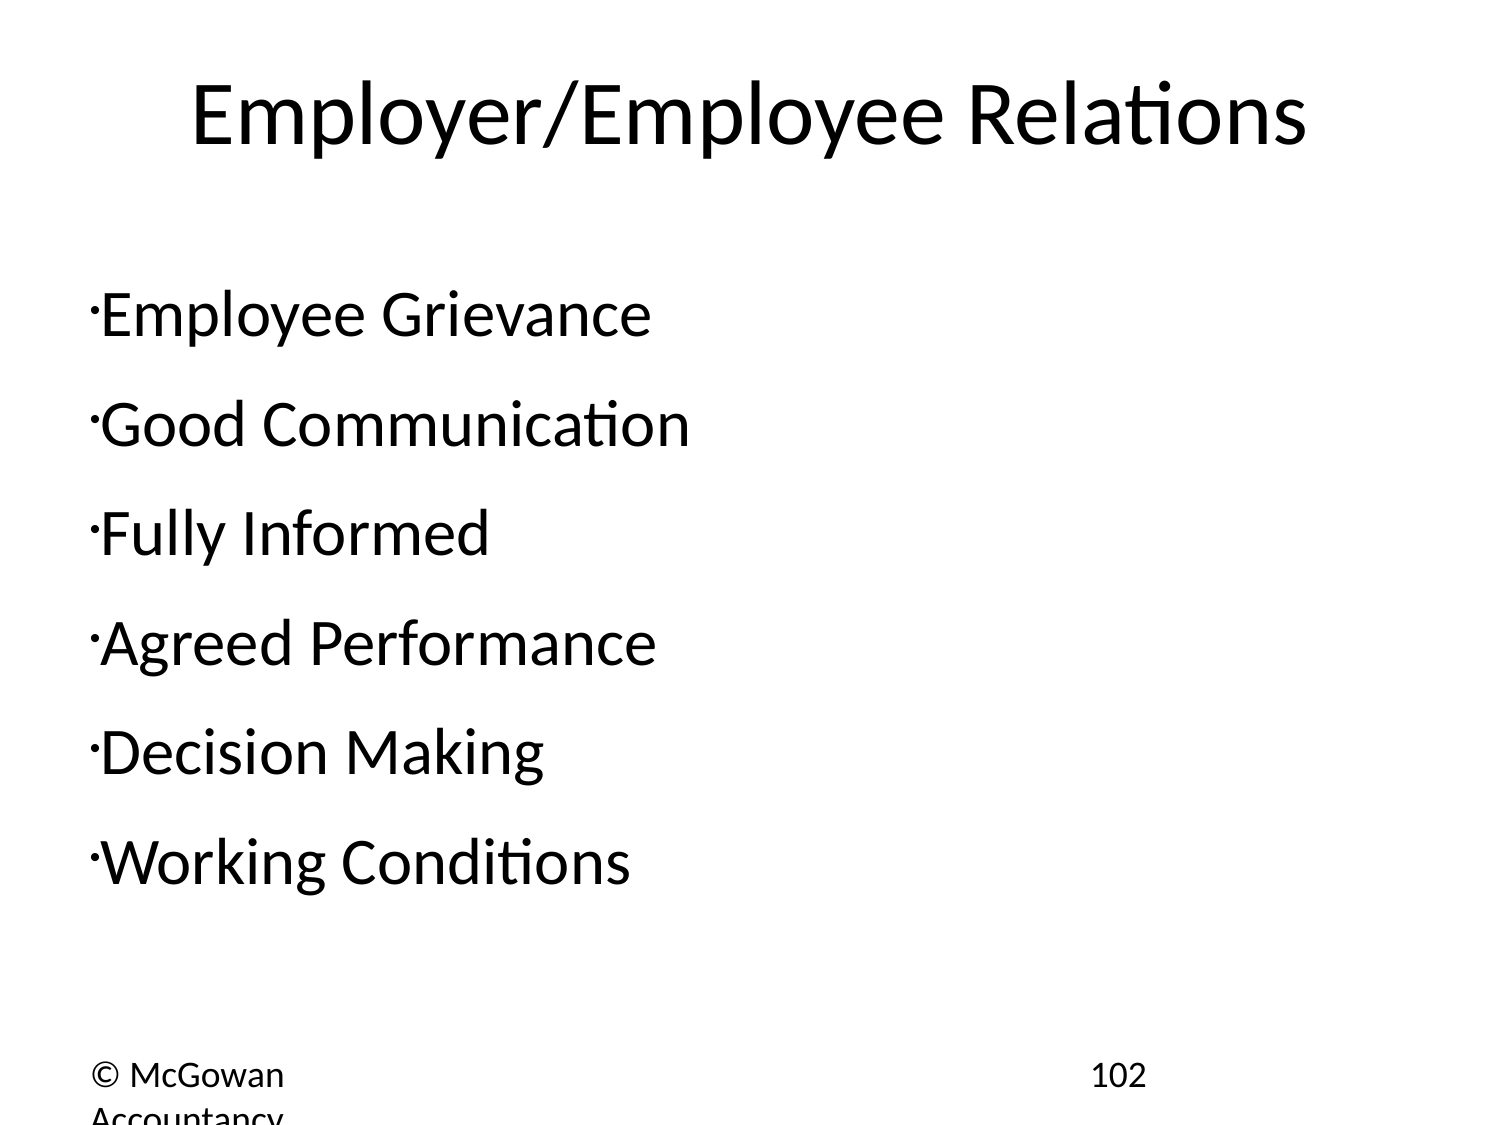

# Employer/Employee Relations
Employee Grievance
Good Communication
Fully Informed
Agreed Performance
Decision Making
Working Conditions
© McGowan Accountancy Services
102